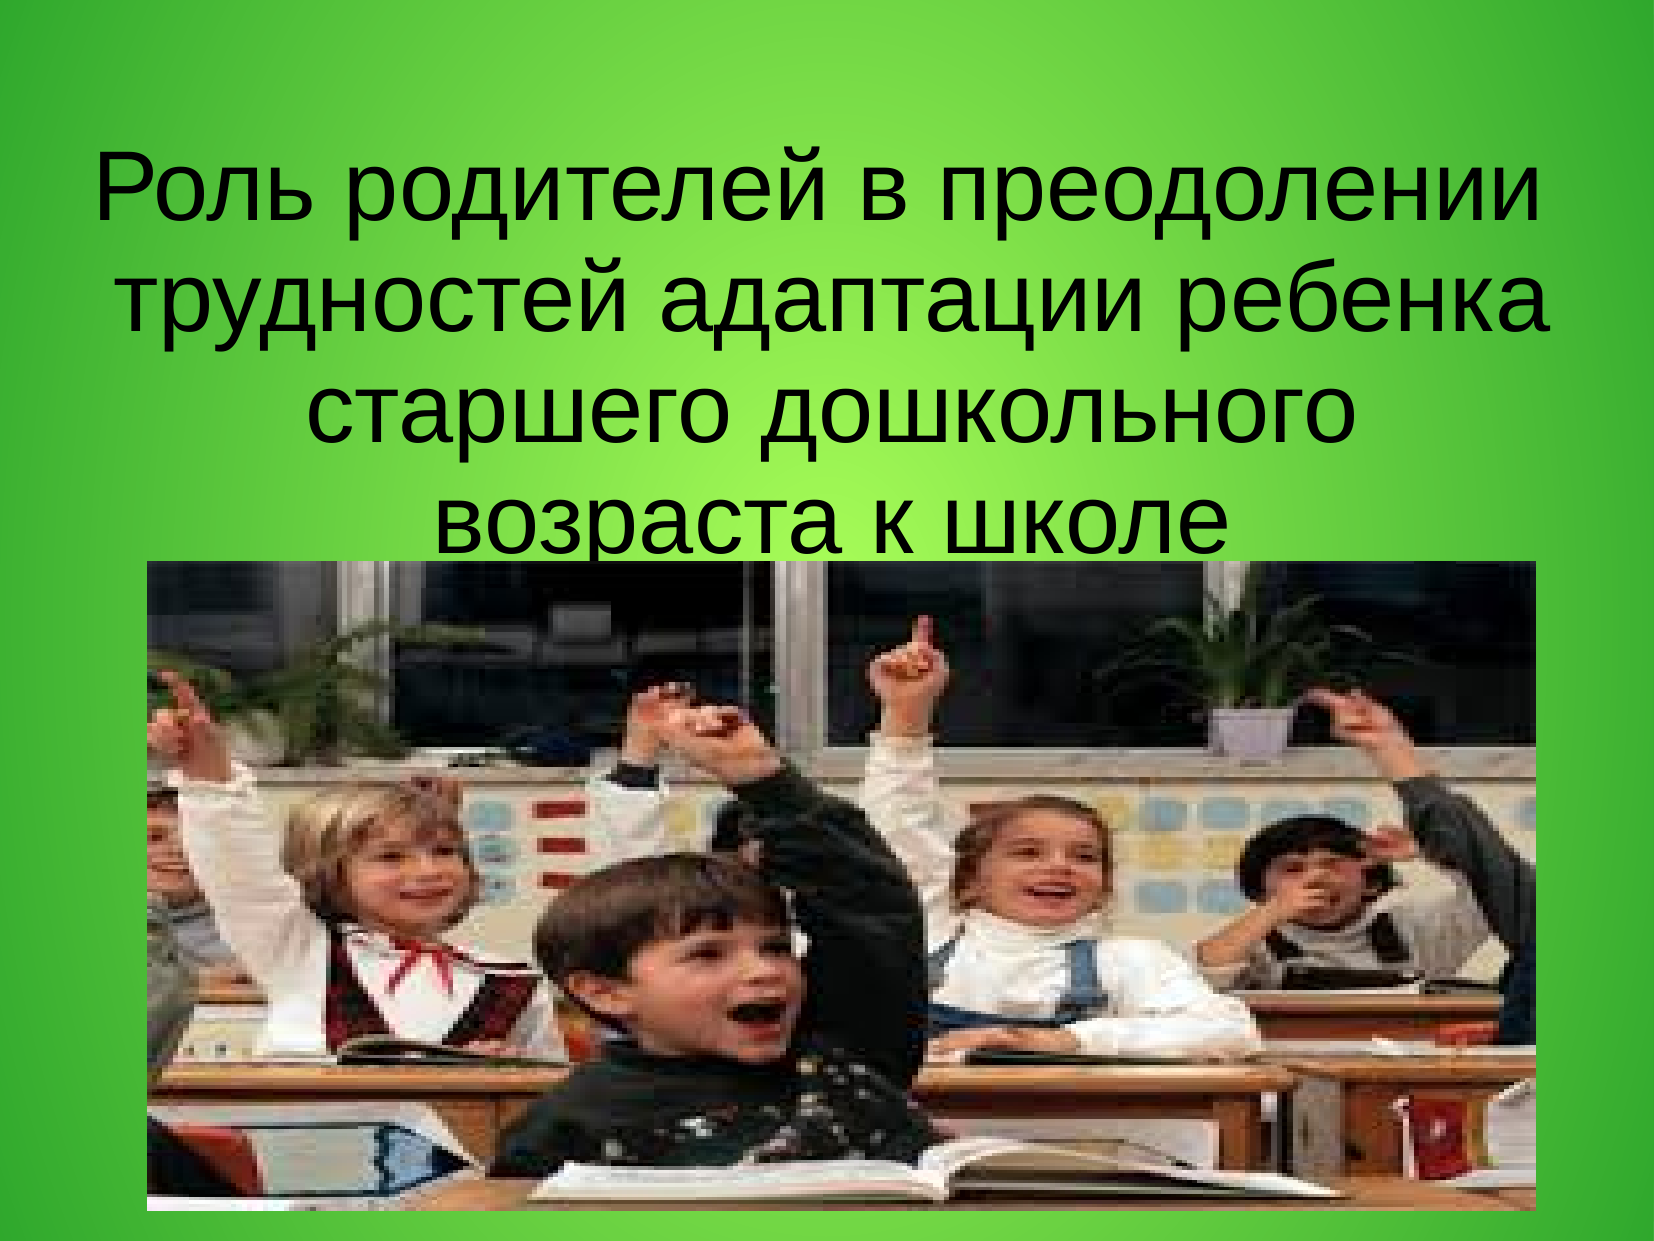

# Роль родителей в преодолении трудностей адаптации ребенка старшего дошкольного возраста к школе